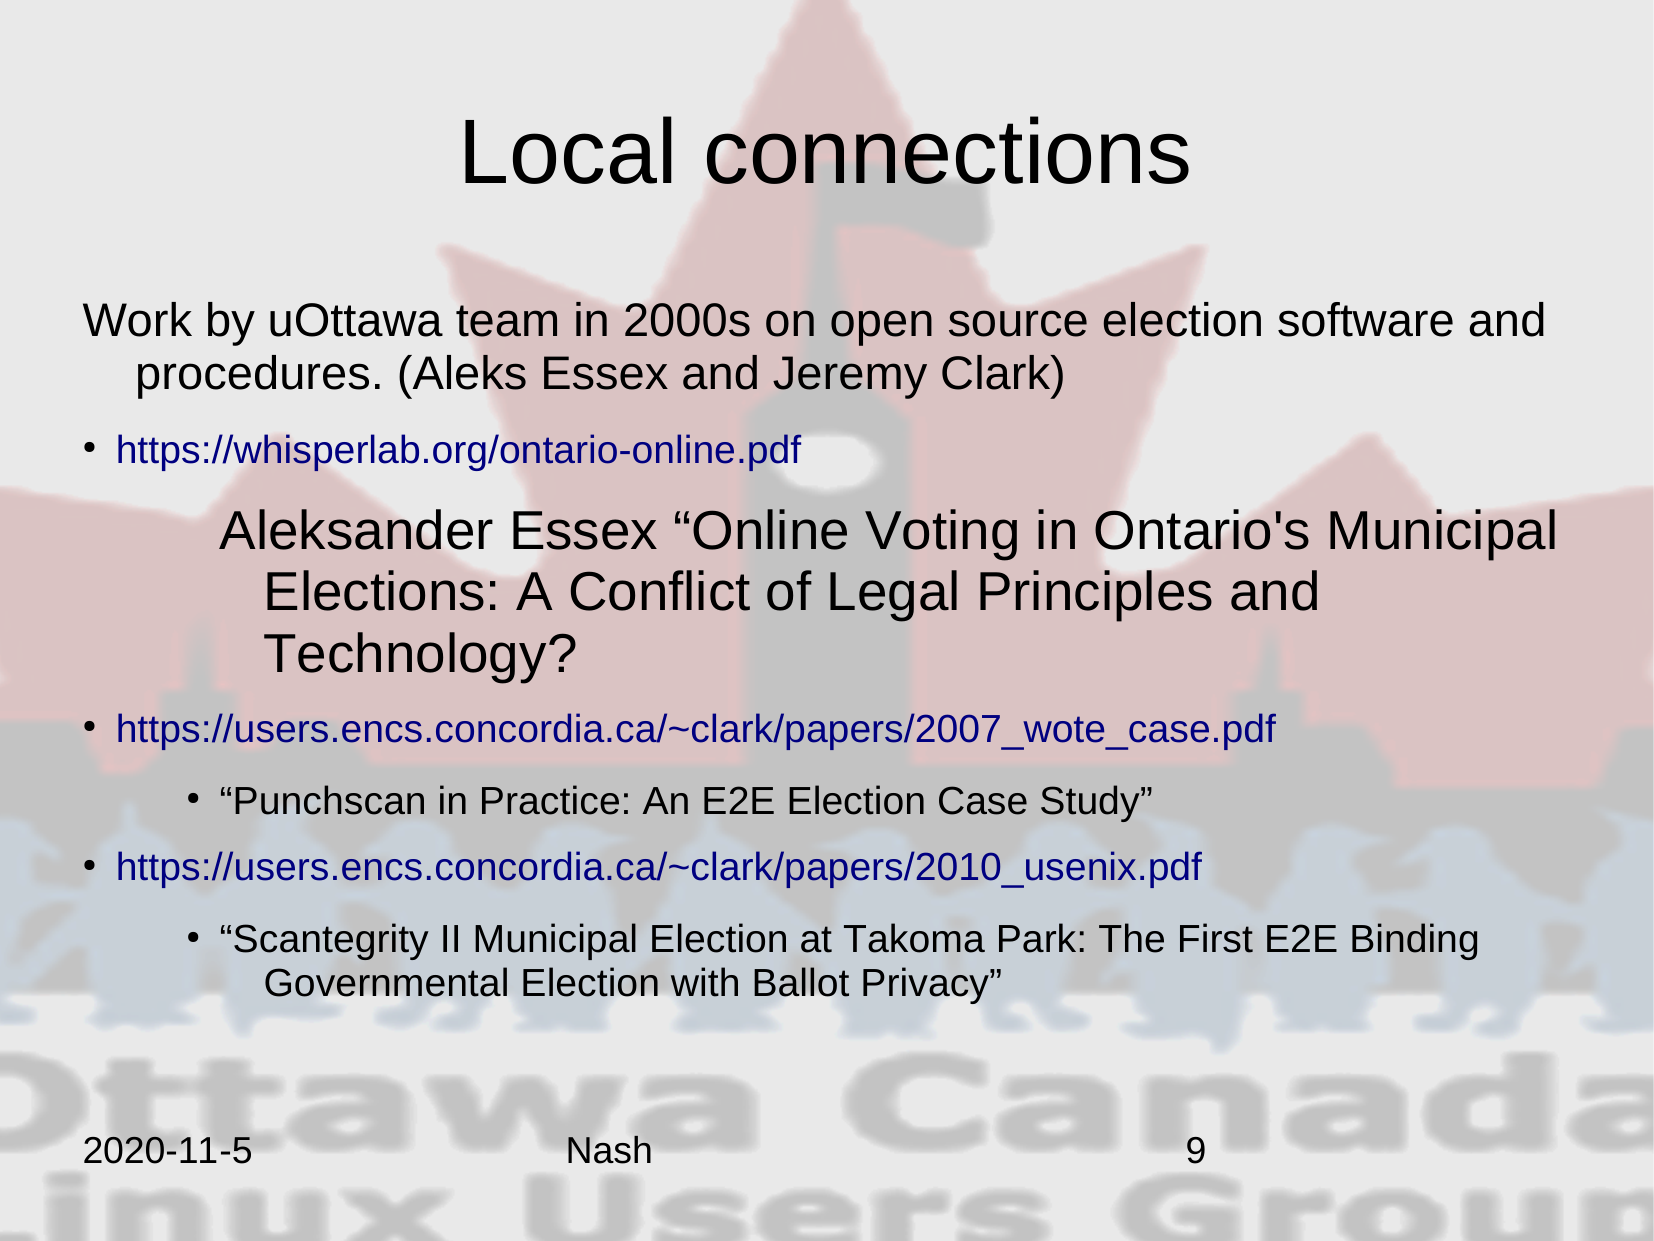

# Local connections
Work by uOttawa team in 2000s on open source election software and procedures. (Aleks Essex and Jeremy Clark)
https://whisperlab.org/ontario-online.pdf
Aleksander Essex “Online Voting in Ontario's Municipal Elections: A Conflict of Legal Principles and Technology?
https://users.encs.concordia.ca/~clark/papers/2007_wote_case.pdf
“Punchscan in Practice: An E2E Election Case Study”
https://users.encs.concordia.ca/~clark/papers/2010_usenix.pdf
“Scantegrity II Municipal Election at Takoma Park: The First E2E Binding Governmental Election with Ballot Privacy”
9